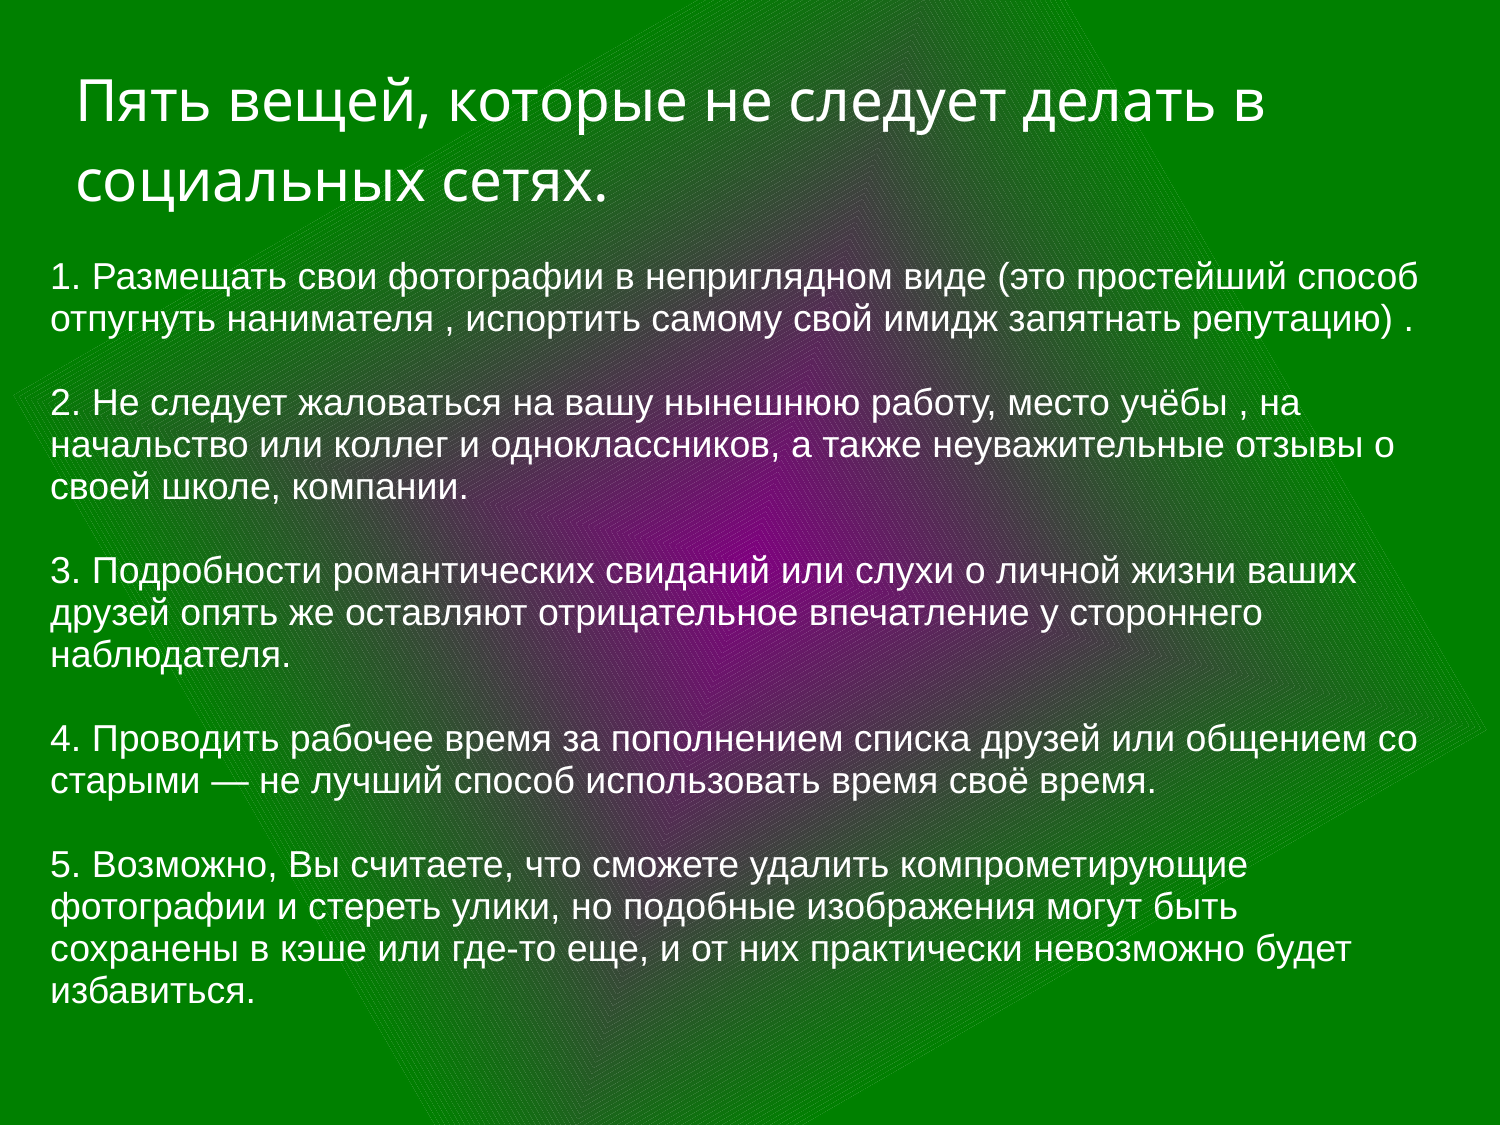

# Пять вещей, которые не следует делать в социальных сетях.
1. Размещать свои фотографии в неприглядном виде (это простейший способ отпугнуть нанимателя , испортить самому свой имидж запятнать репутацию) .
2. Не следует жаловаться на вашу нынешнюю работу, место учёбы , на
начальство или коллег и одноклассников, а также неуважительные отзывы о своей школе, компании.
3. Подробности романтических свиданий или слухи о личной жизни ваших друзей опять же оставляют отрицательное впечатление у стороннего наблюдателя.
4. Проводить рабочее время за пополнением списка друзей или общением со старыми — не лучший способ использовать время своё время.
5. Возможно, Вы считаете, что сможете удалить компрометирующие фотографии и стереть улики, но подобные изображения могут быть сохранены в кэше или где-то еще, и от них практически невозможно будет избавиться.